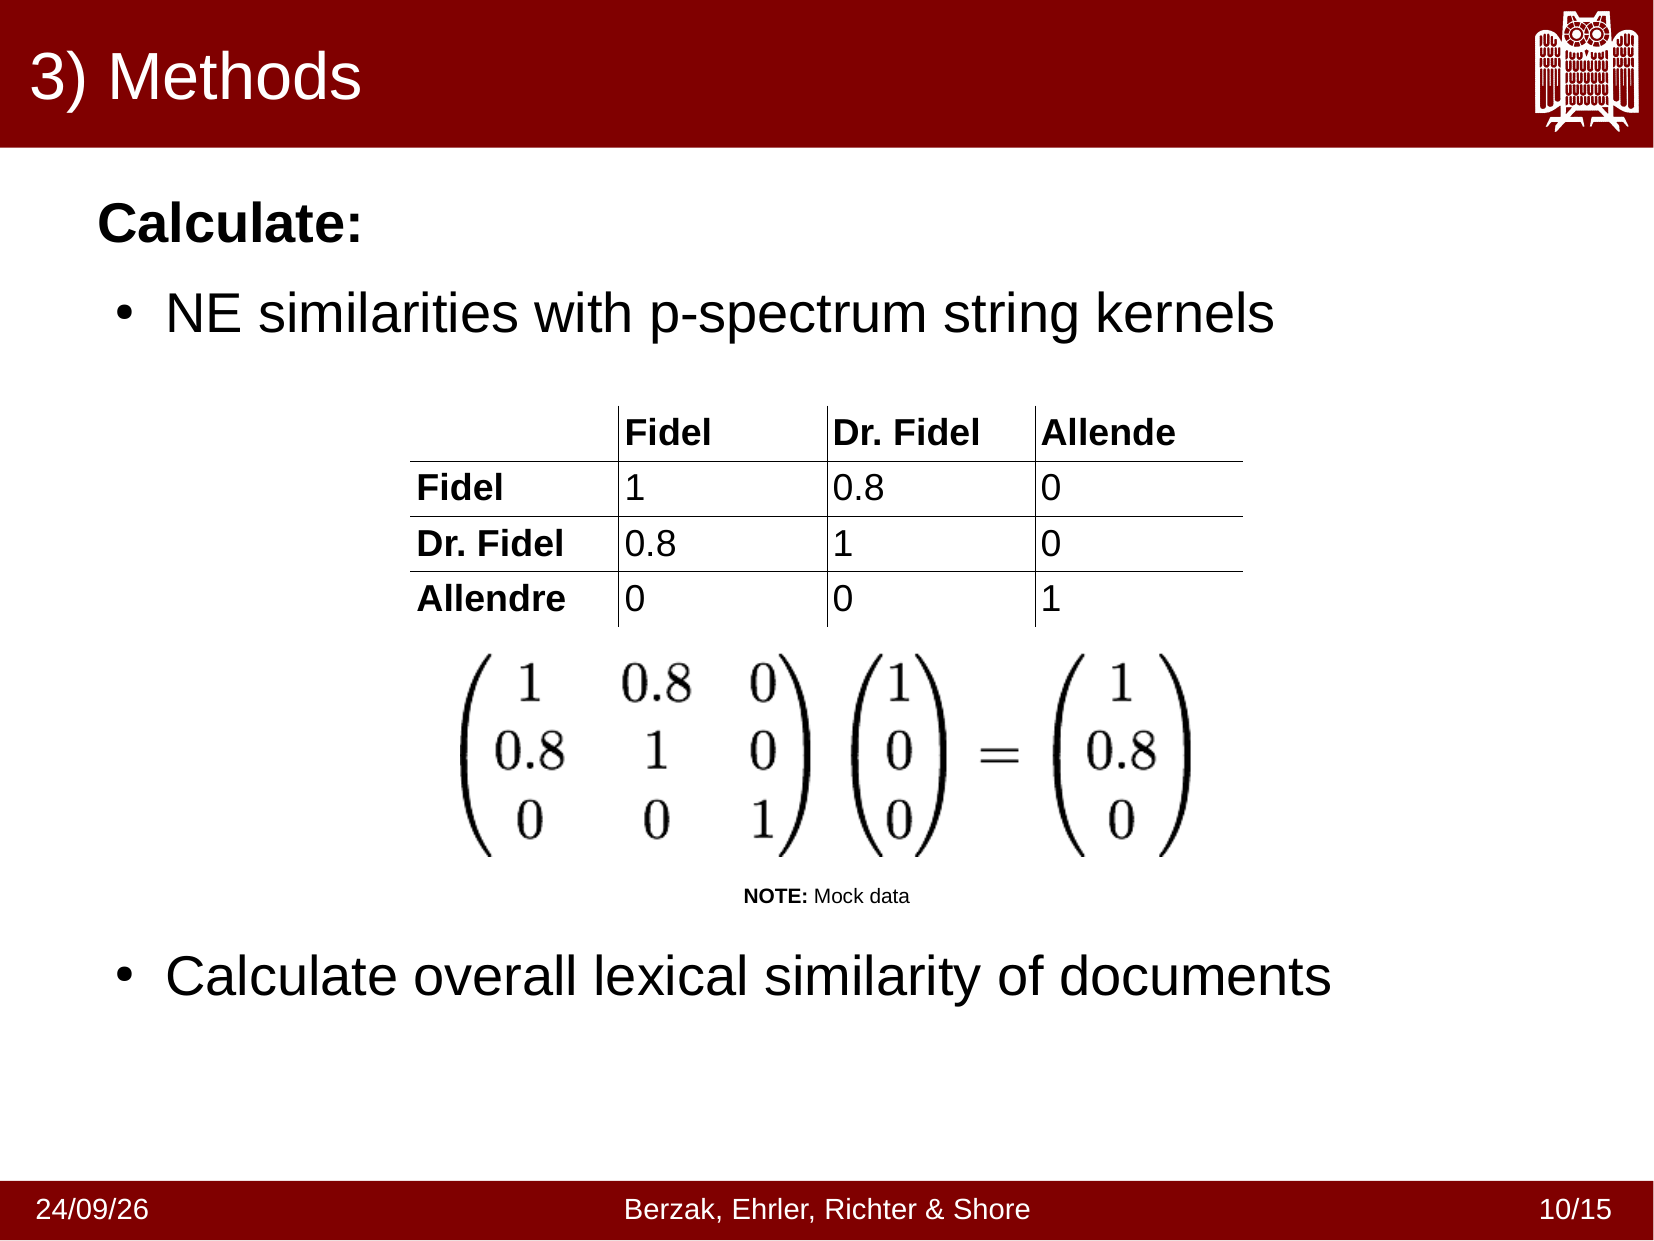

# 3) Methods
Calculate:
NE similarities with p-spectrum string kernels
Calculate overall lexical similarity of documents
| | Fidel | Dr. Fidel | Allende |
| --- | --- | --- | --- |
| Fidel | 1 | 0.8 | 0 |
| Dr. Fidel | 0.8 | 1 | 0 |
| Allendre | 0 | 0 | 1 |
NOTE: Mock data
Berzak, Ehrler, Richter & Shore
10